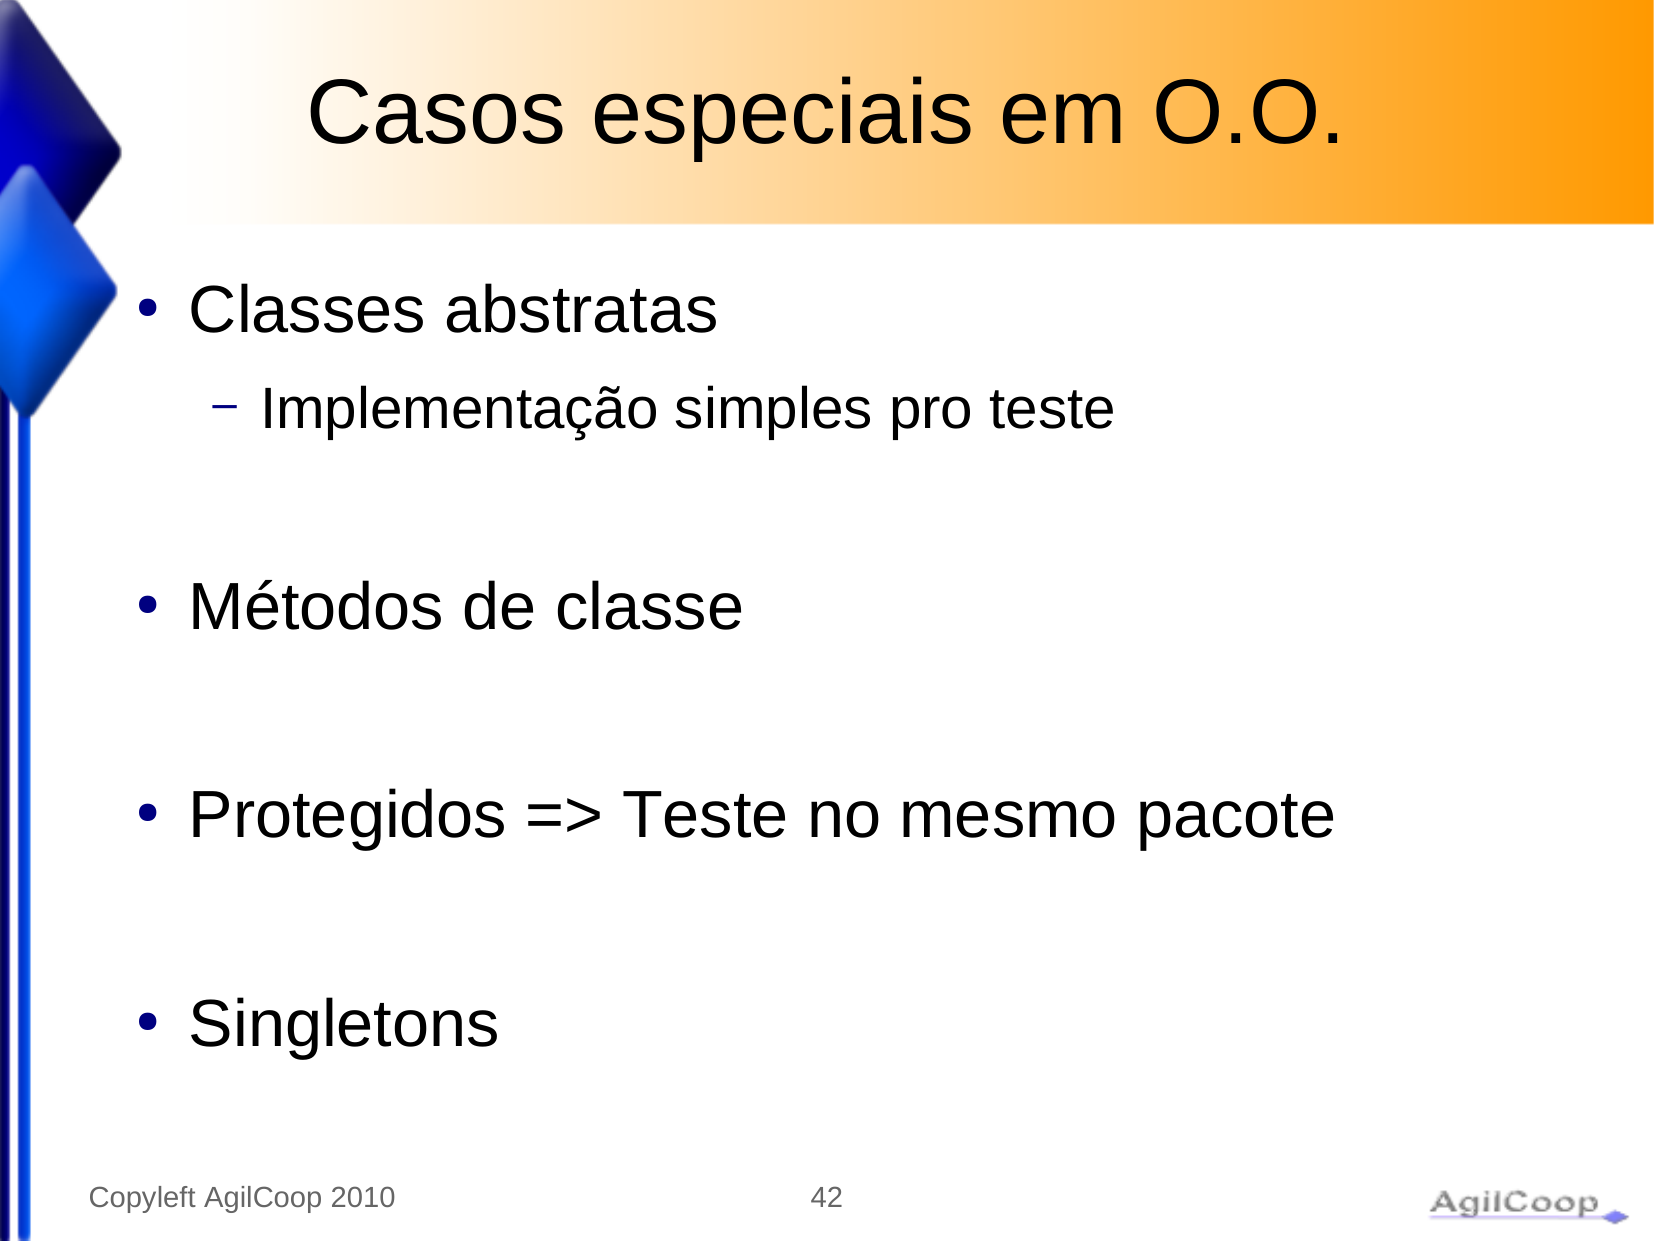

# Casos especiais em O.O.
Classes abstratas
Implementação simples pro teste
Métodos de classe
Protegidos => Teste no mesmo pacote
Singletons
42
Copyleft AgilCoop 2010